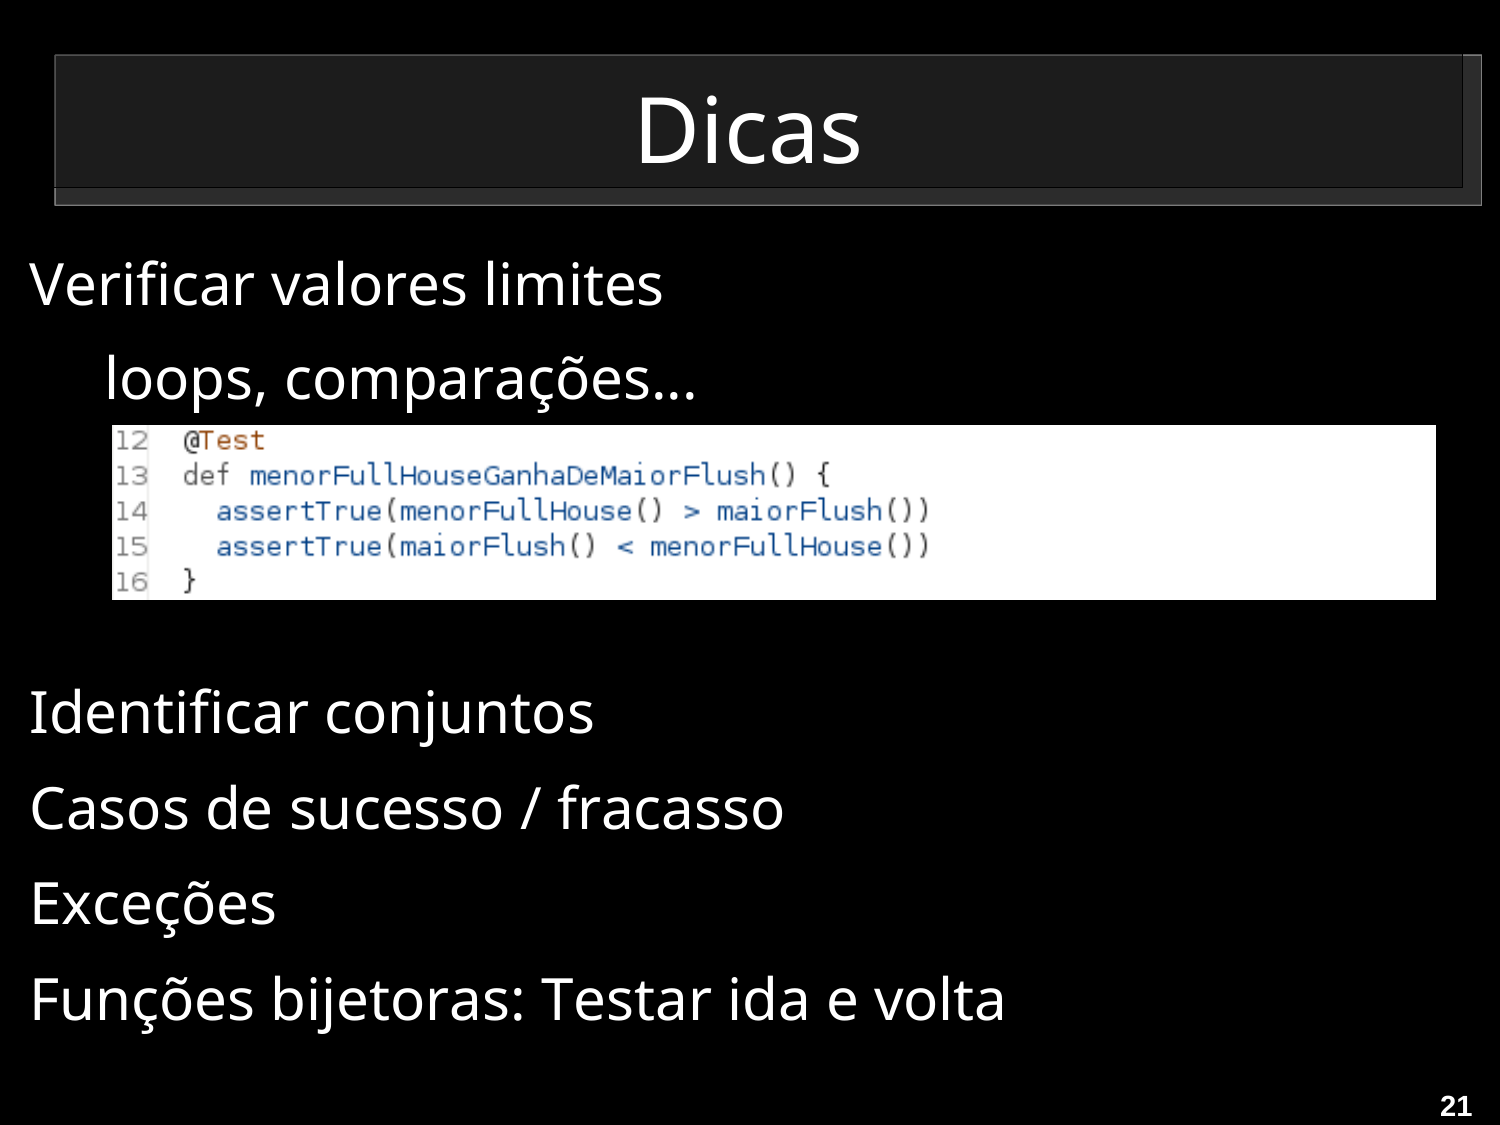

# Dicas
Verificar valores limites
loops, comparações...
Identificar conjuntos
Casos de sucesso / fracasso
Exceções
Funções bijetoras: Testar ida e volta
21